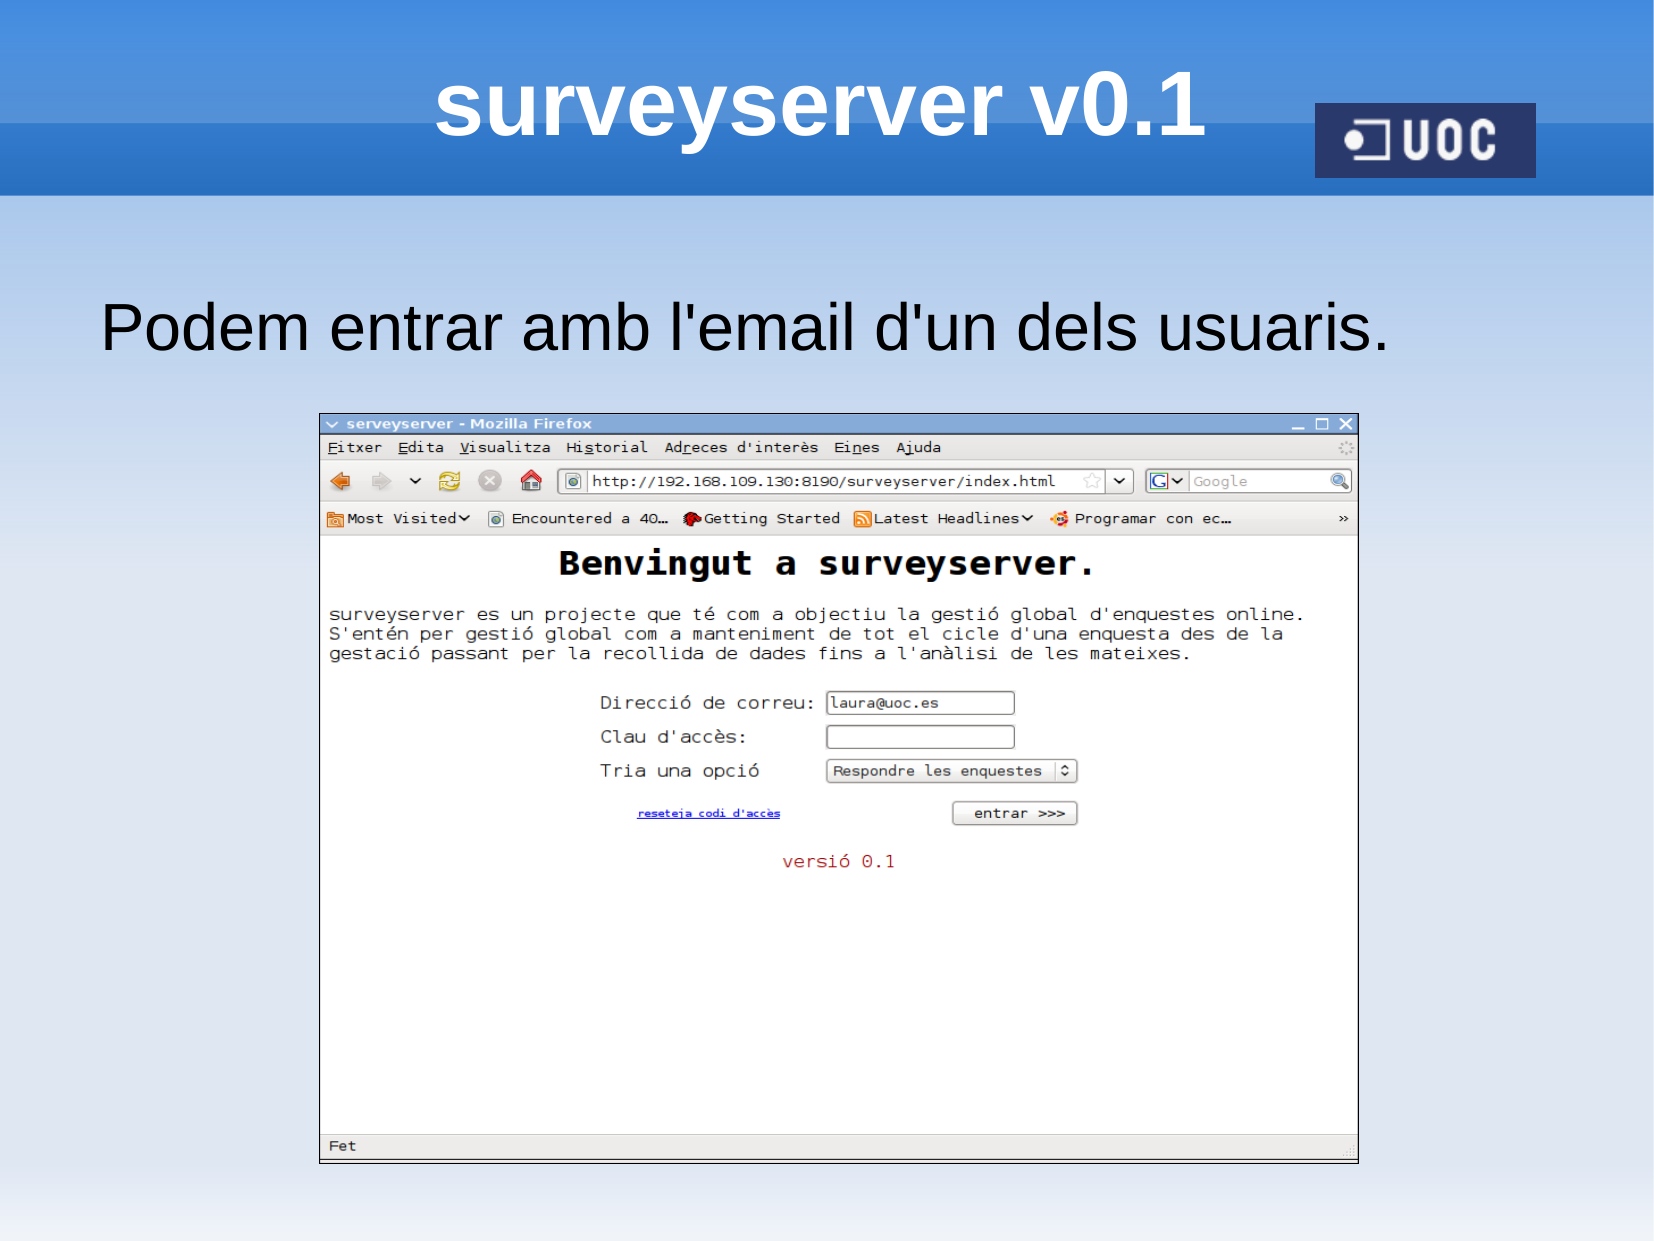

# surveyserver v0.1
Podem entrar amb l'email d'un dels usuaris.